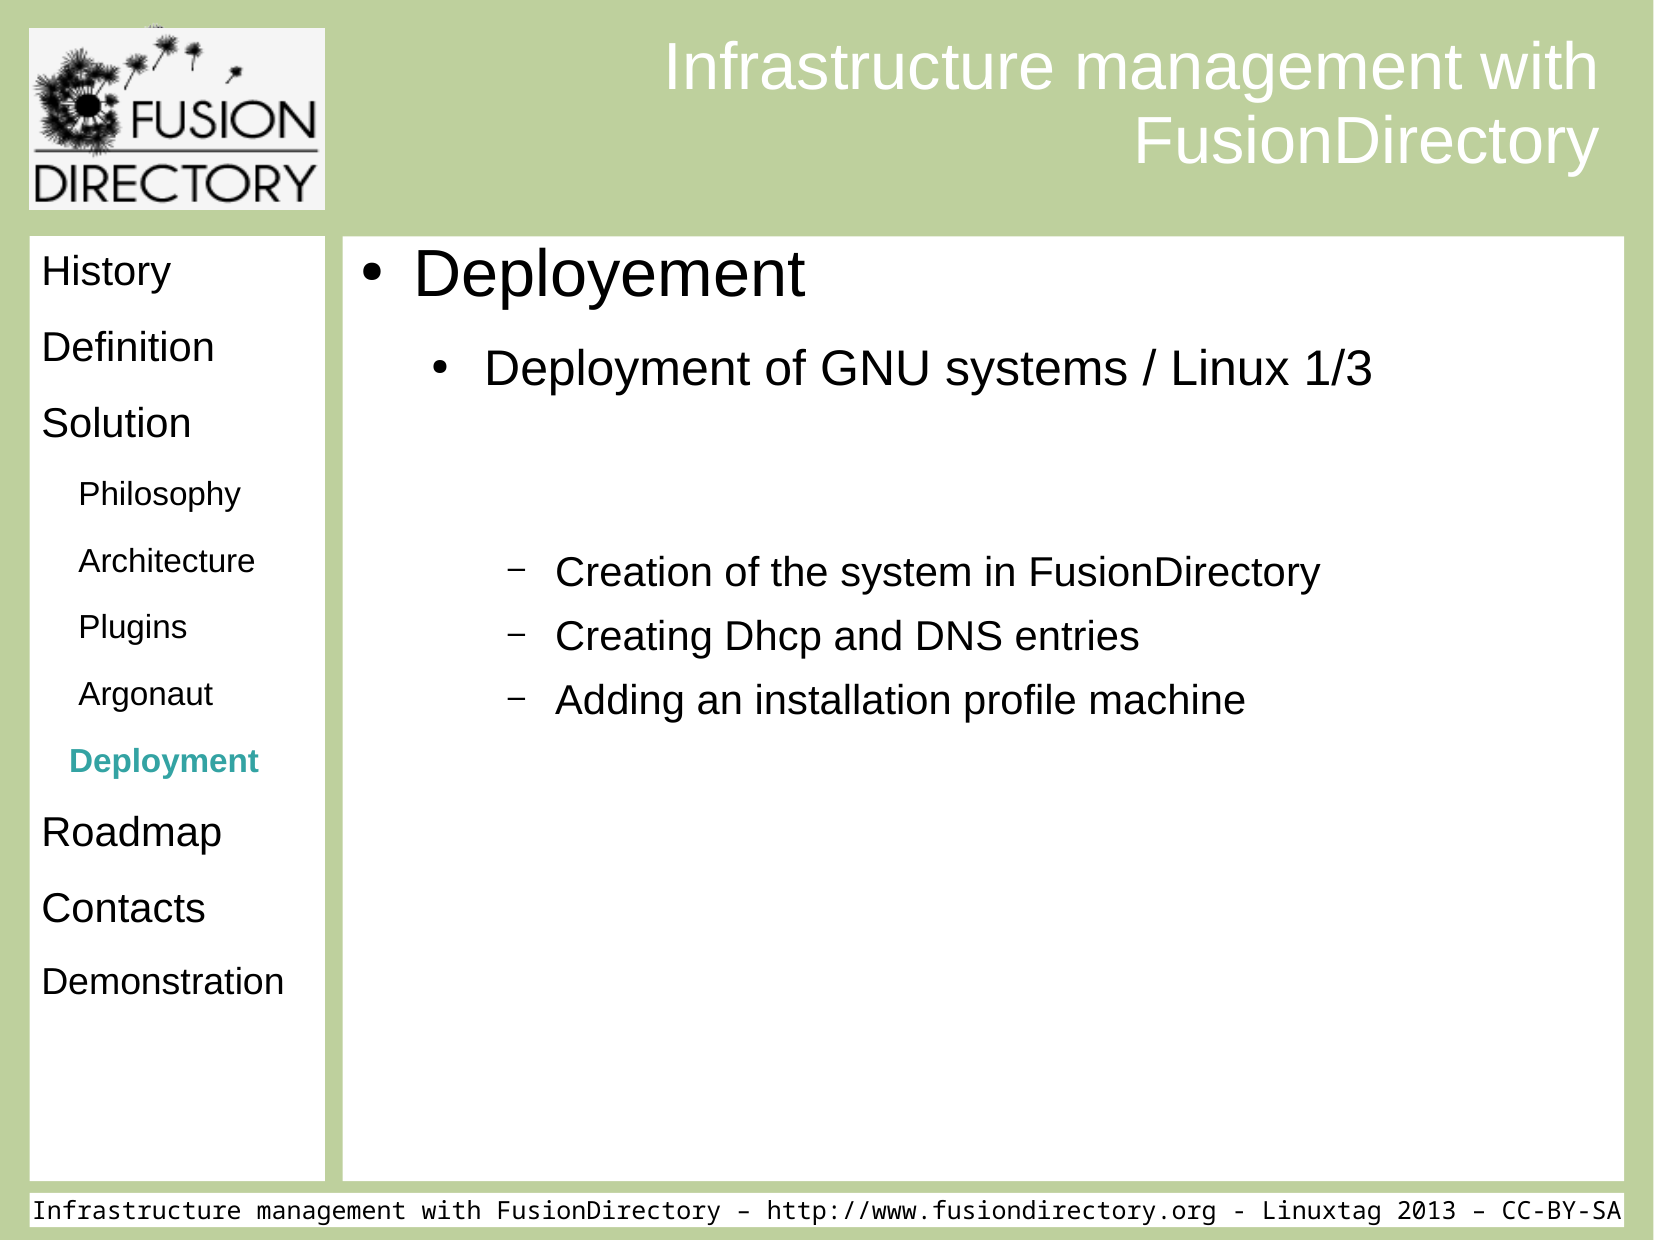

# Infrastructure management with FusionDirectory
History
Definition
Solution
 Philosophy
 Architecture
 Plugins
 Argonaut
 Deployment
Roadmap
Contacts
Demonstration
Deployement
Deployment of GNU systems / Linux 1/3
Creation of the system in FusionDirectory
Creating Dhcp and DNS entries
Adding an installation profile machine